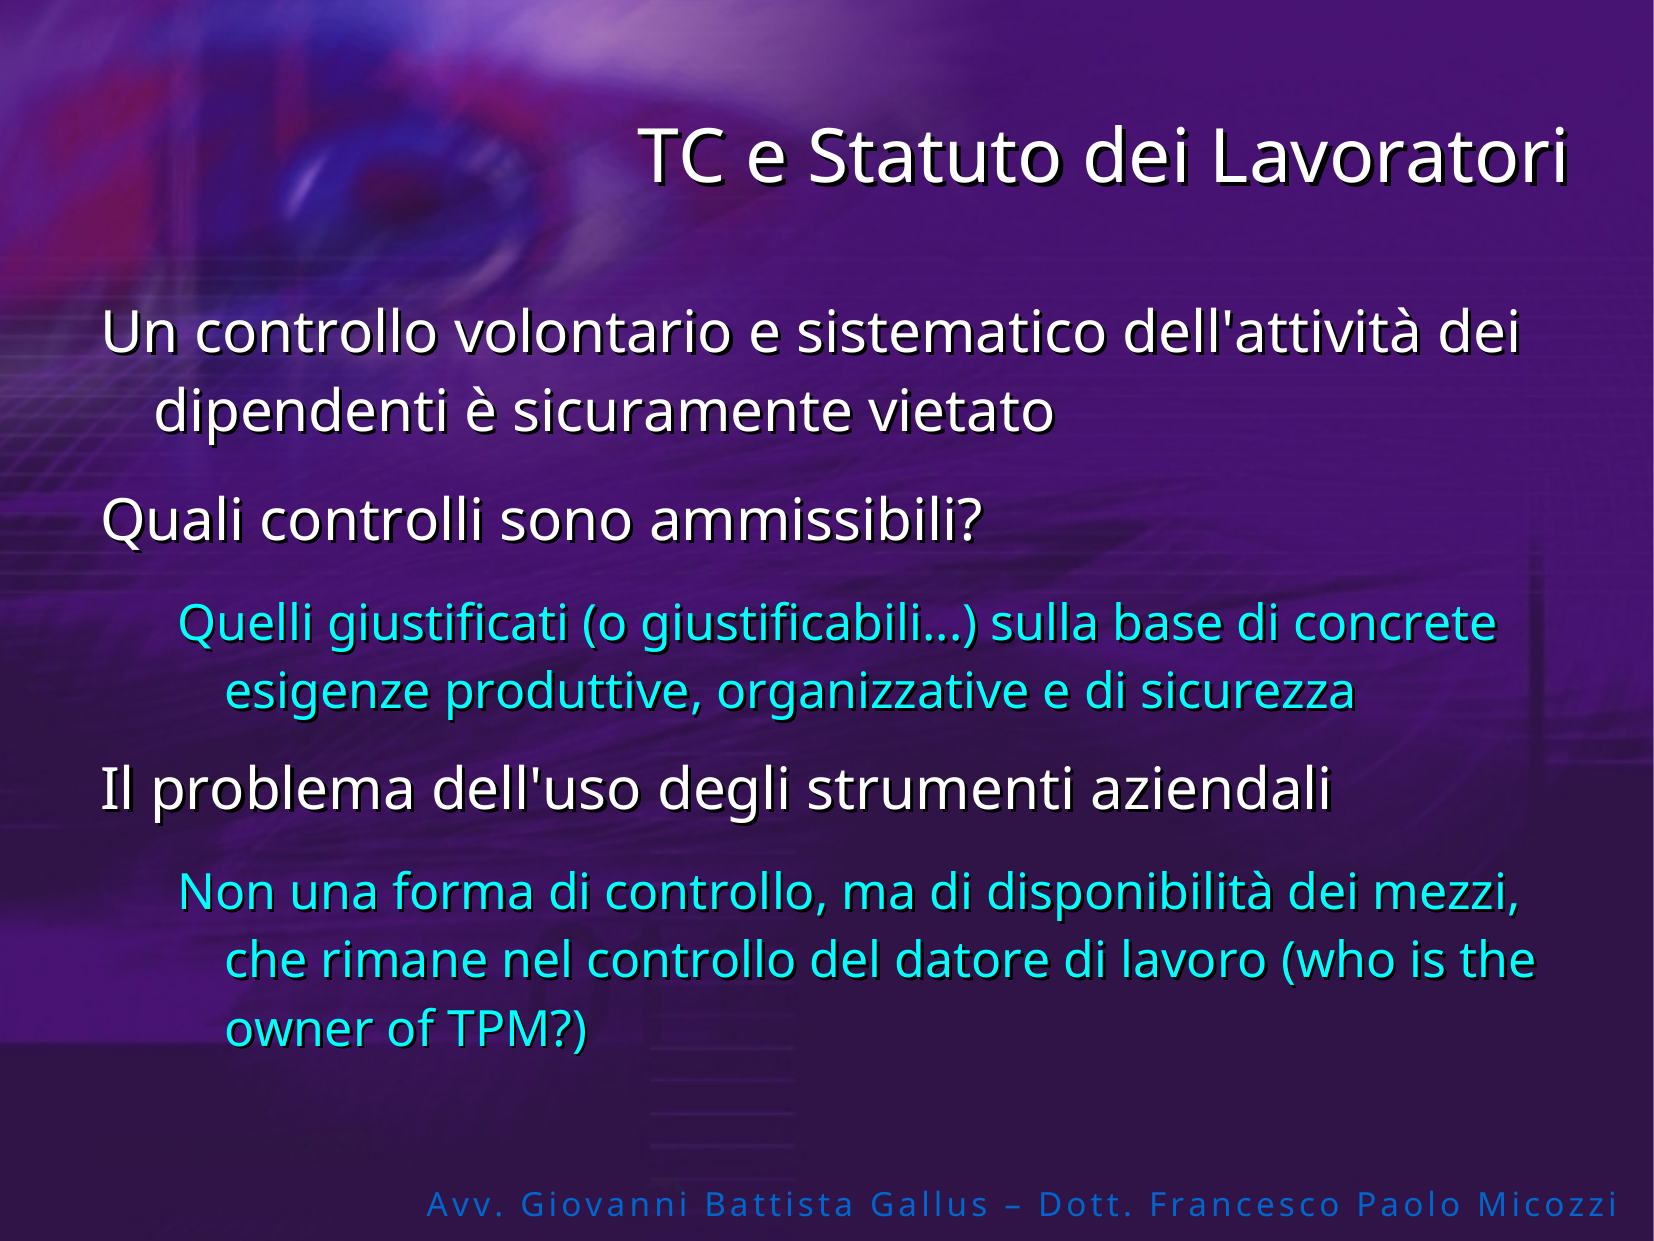

# TC e Statuto dei Lavoratori
Un controllo volontario e sistematico dell'attività dei dipendenti è sicuramente vietato
Quali controlli sono ammissibili?
Quelli giustificati (o giustificabili...) sulla base di concrete esigenze produttive, organizzative e di sicurezza
Il problema dell'uso degli strumenti aziendali
Non una forma di controllo, ma di disponibilità dei mezzi, che rimane nel controllo del datore di lavoro (who is the owner of TPM?)
dott. Francesco Paolo Micozzi - f.micozzi@studionati.it